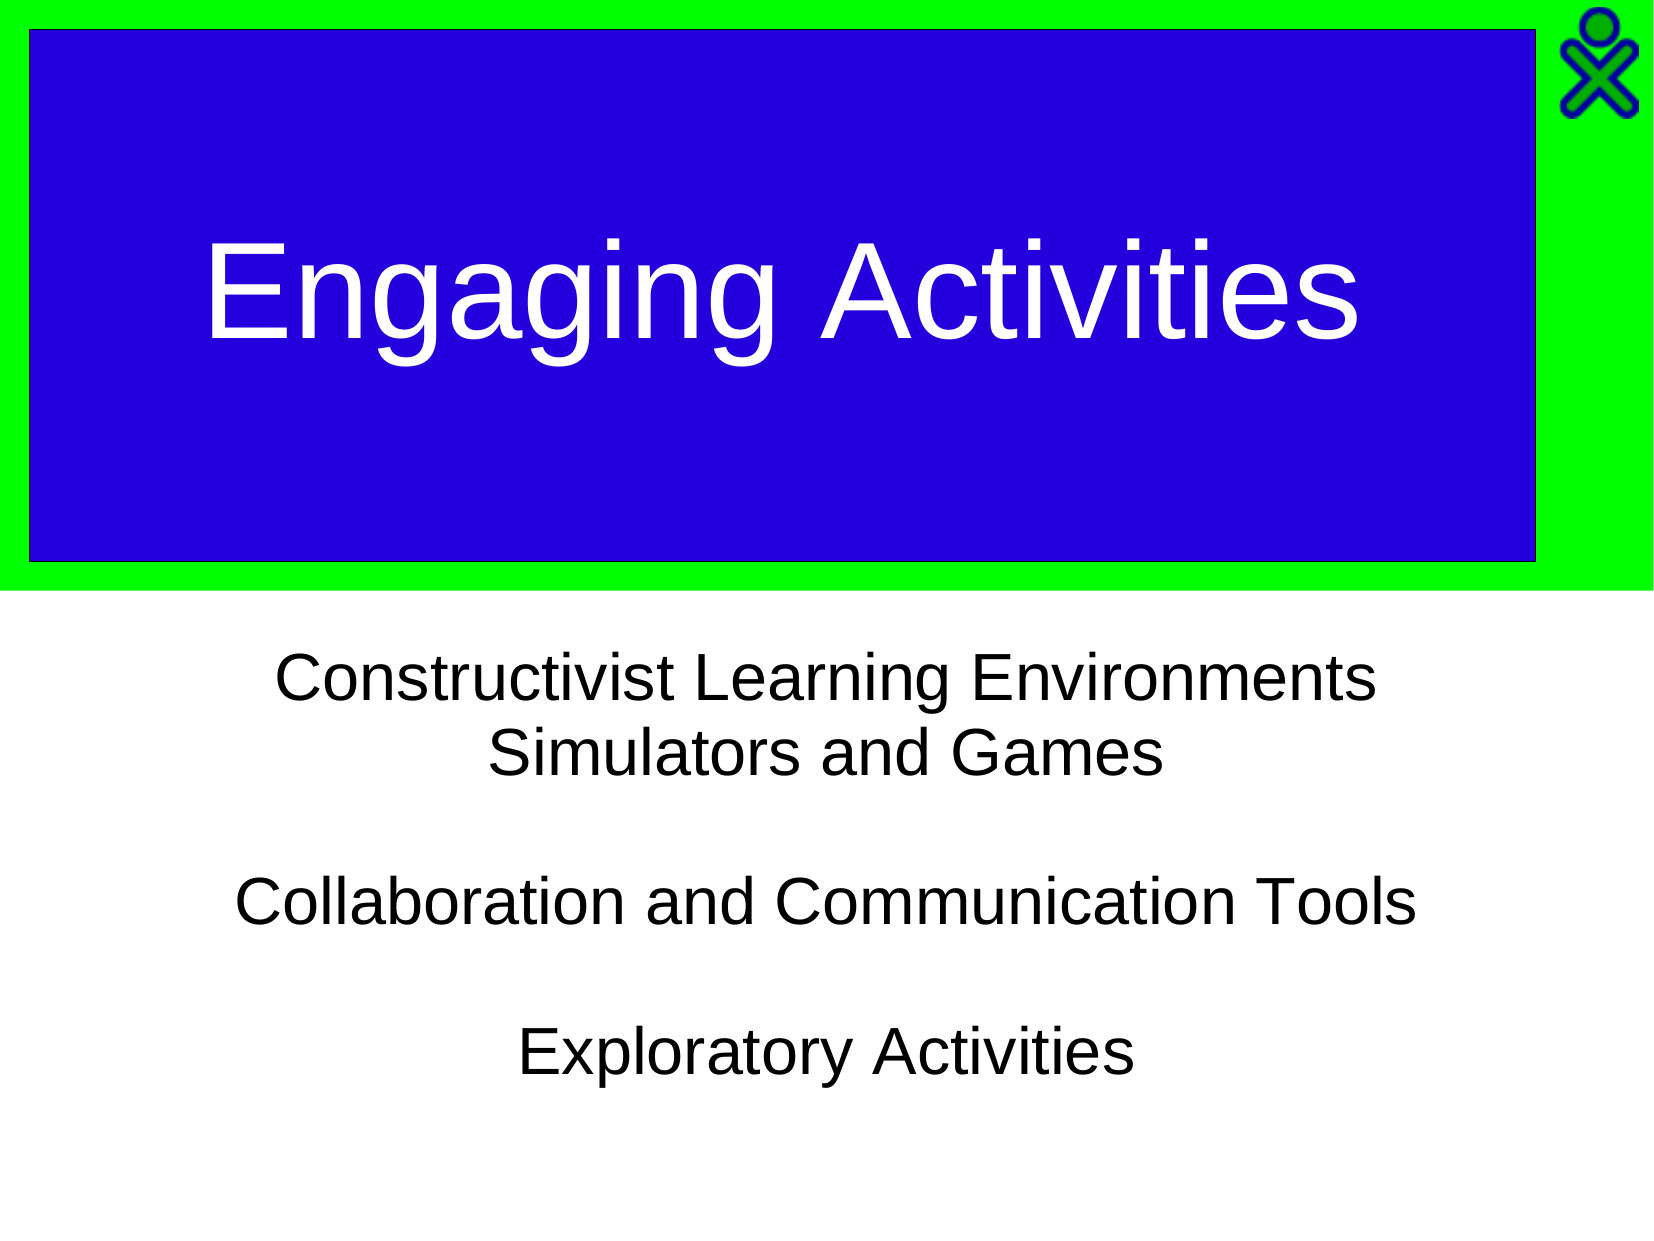

# Engaging Activities
Constructivist Learning Environments
Simulators and Games
Collaboration and Communication Tools
Exploratory Activities